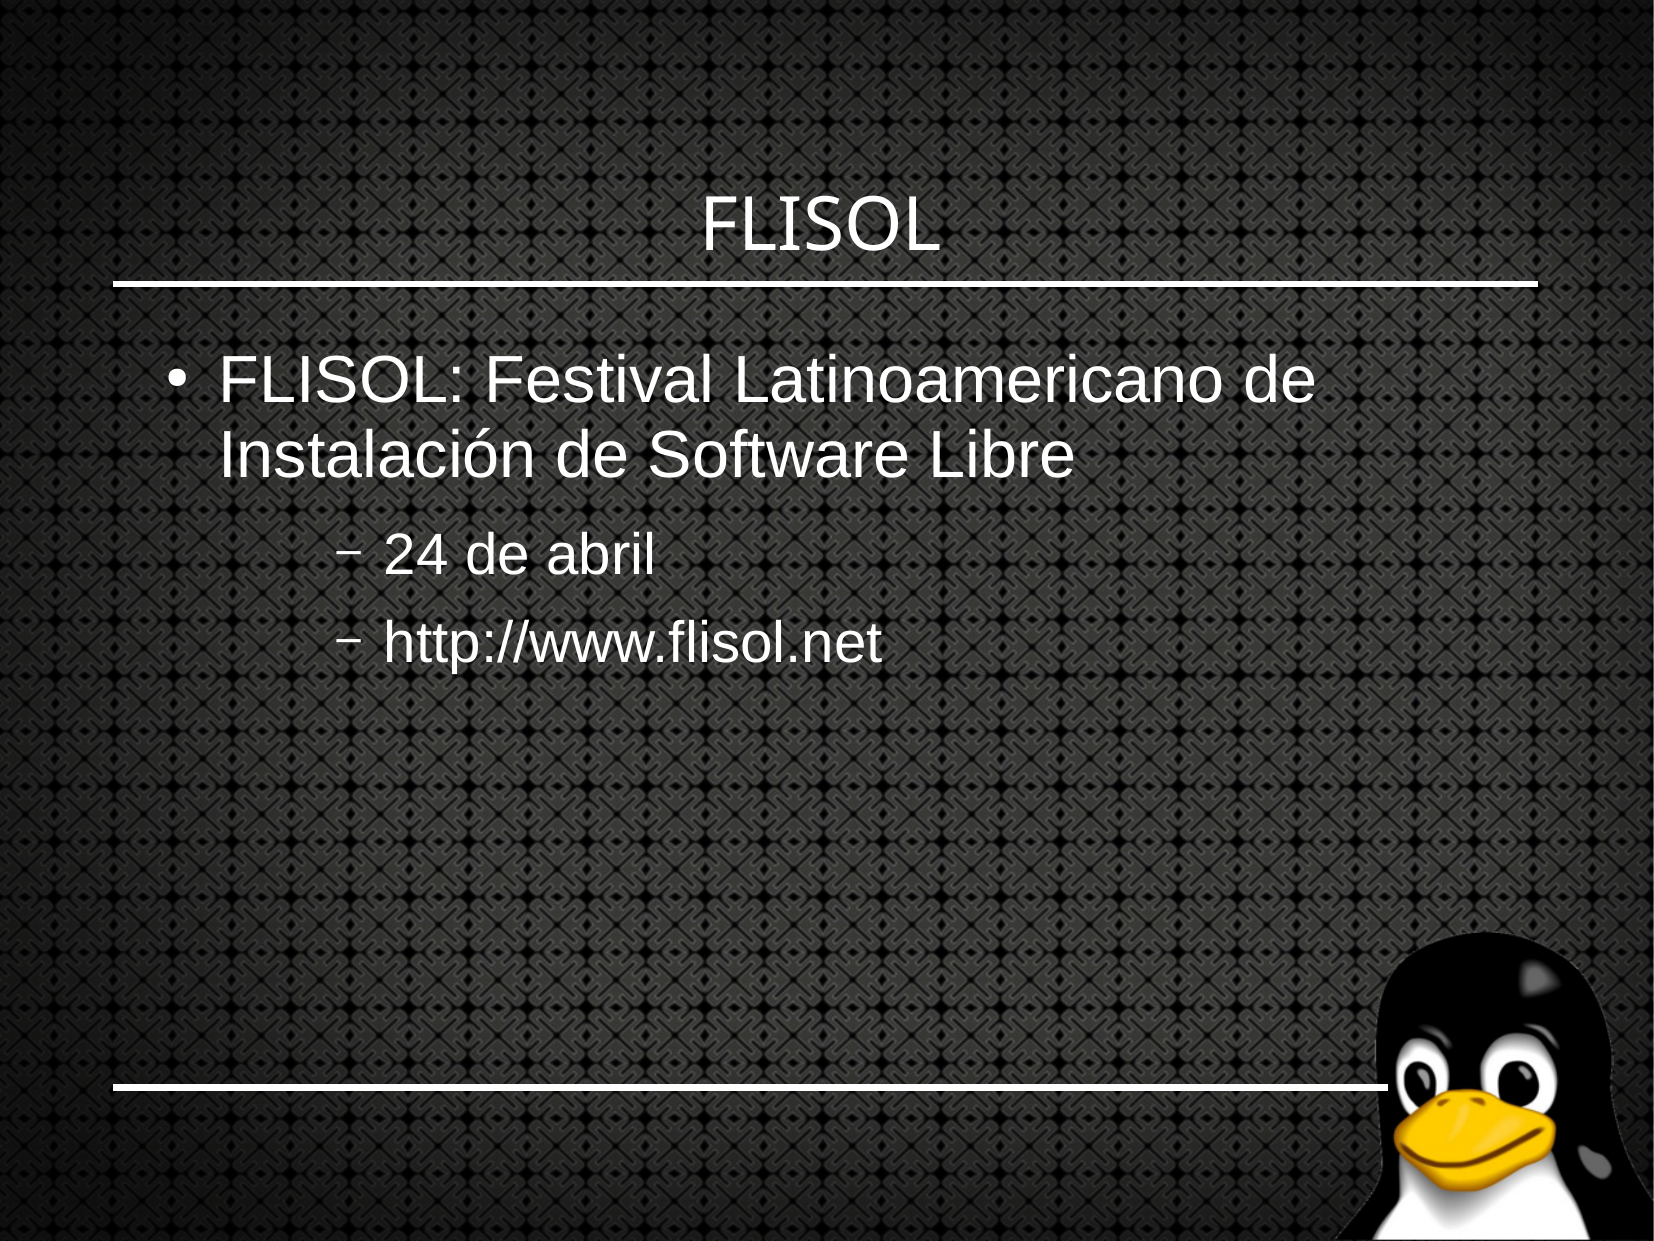

# FLISOL
FLISOL: Festival Latinoamericano de Instalación de Software Libre
24 de abril
http://www.flisol.net